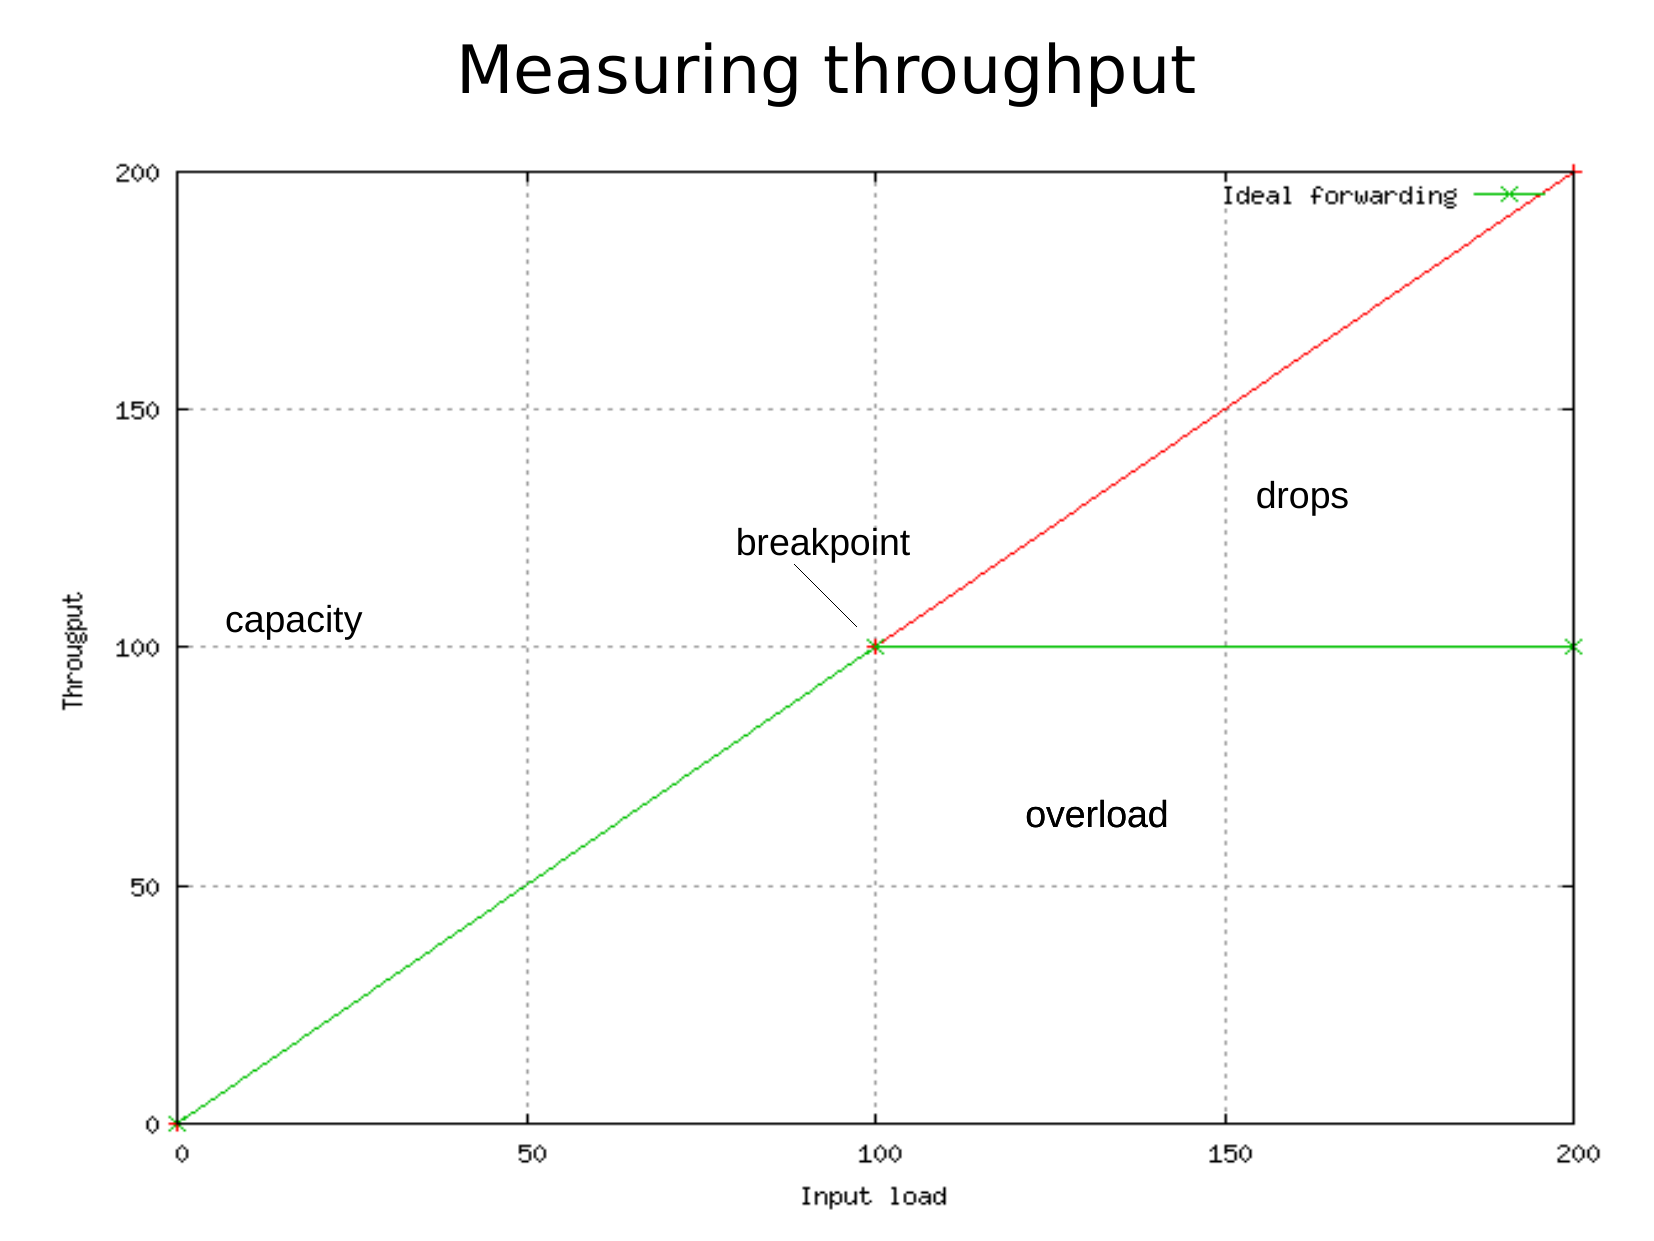

# Measuring throughput
drops
breakpoint
capacity
overload
overload